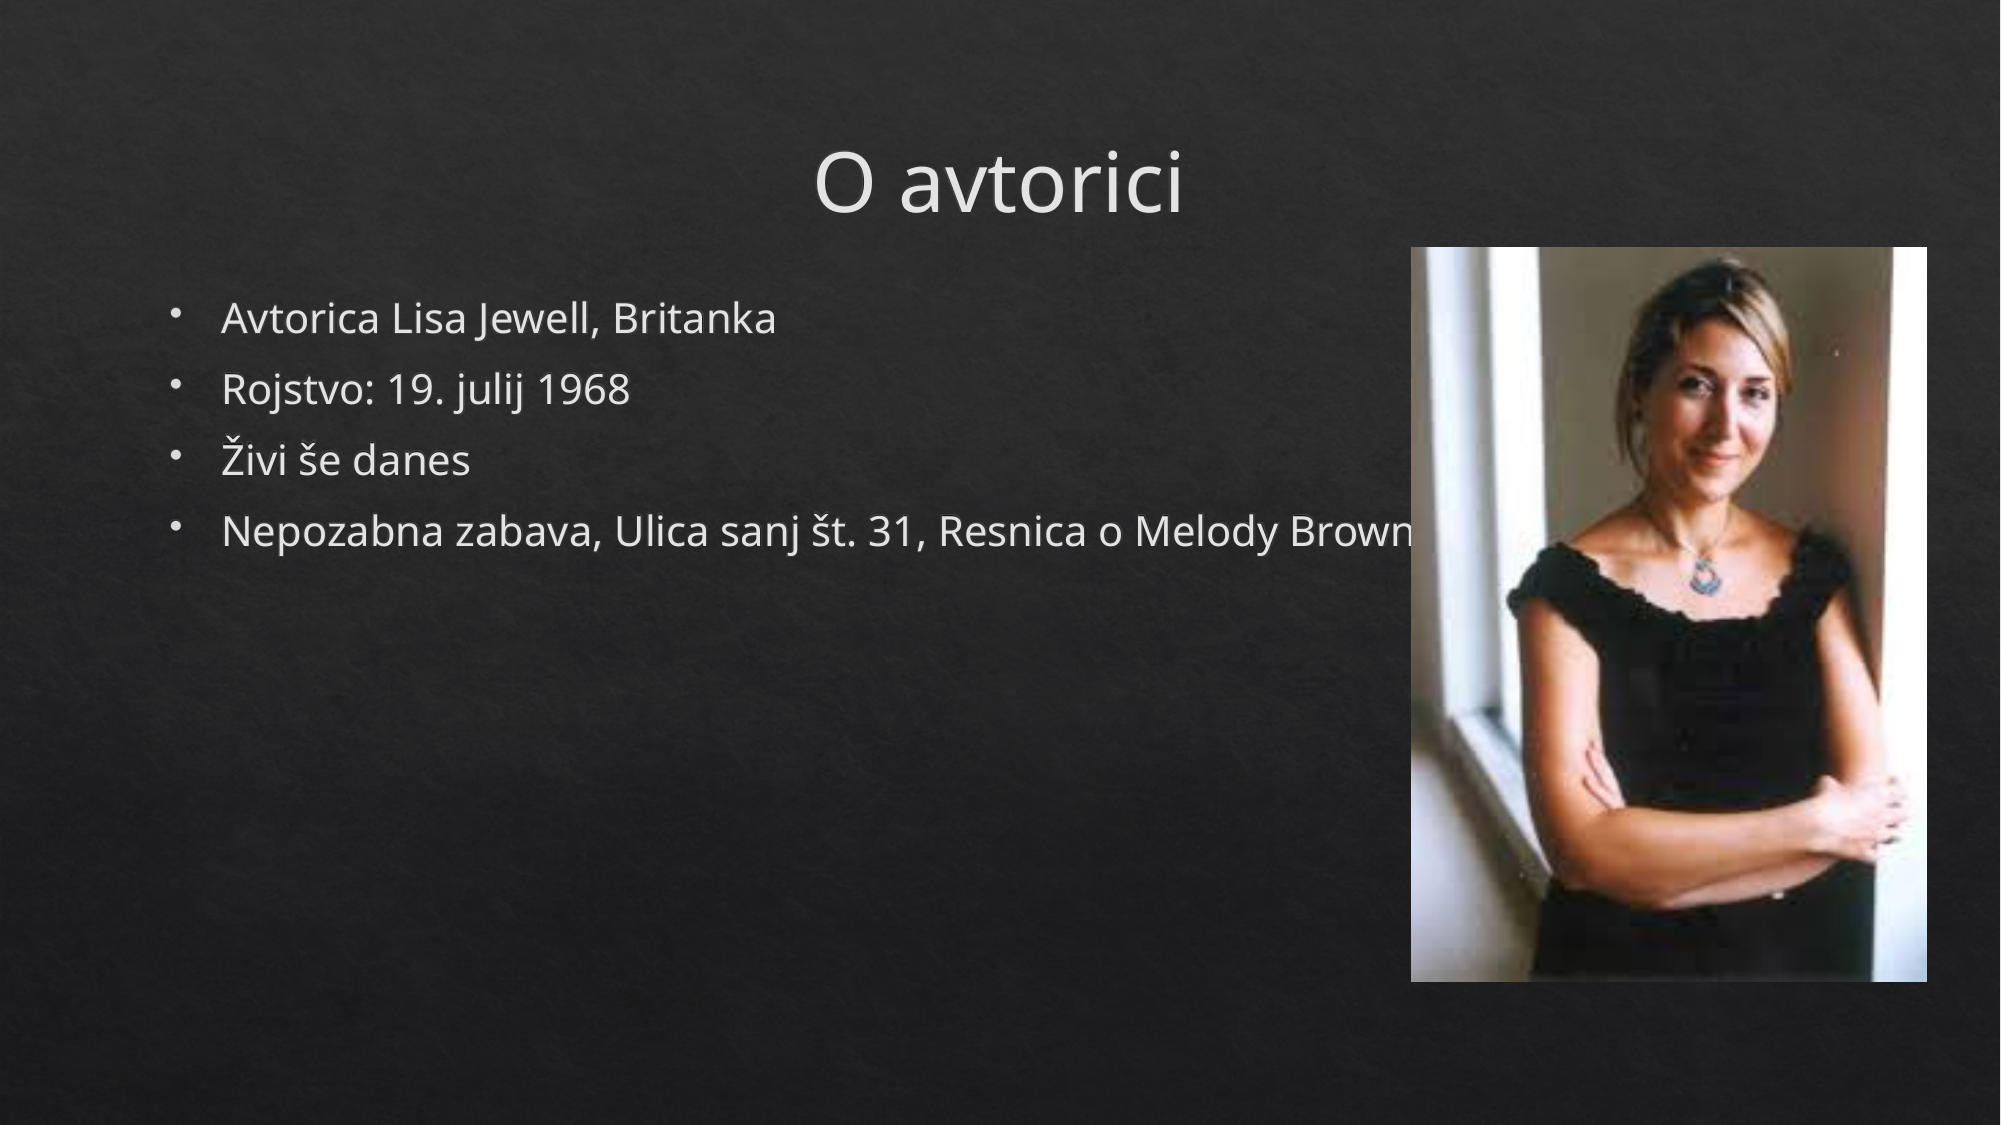

# O avtorici
Avtorica Lisa Jewell, Britanka
Rojstvo: 19. julij 1968
Živi še danes
Nepozabna zabava, Ulica sanj št. 31, Resnica o Melody Brown,…